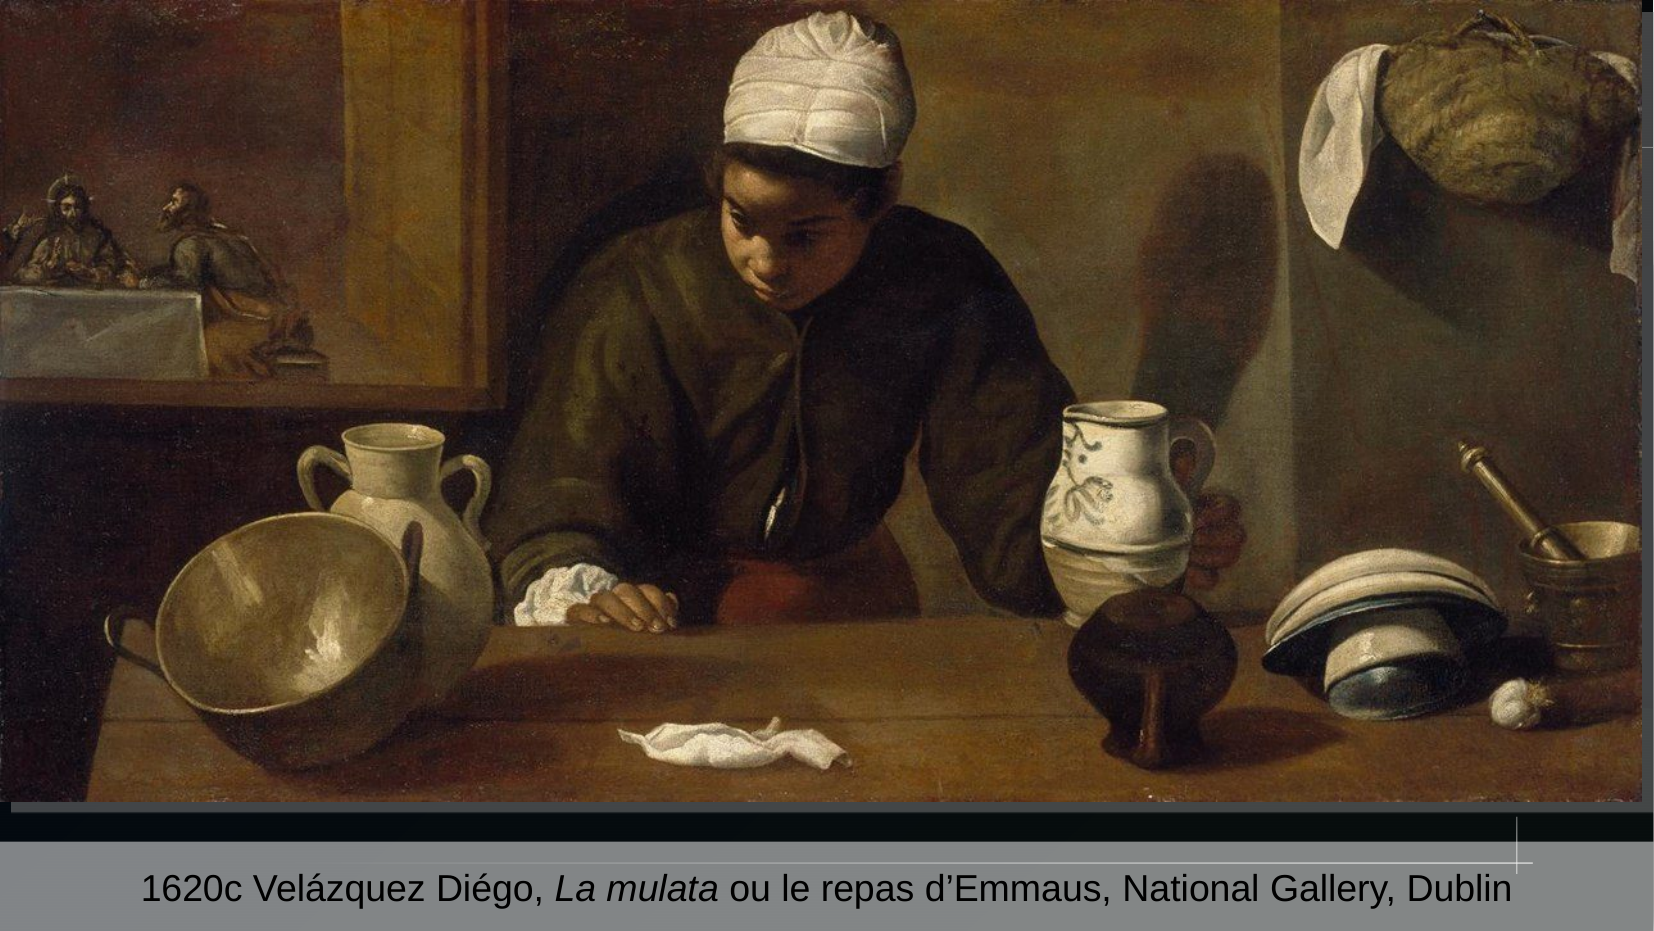

1620c Velázquez Diégo, La mulata ou le repas d’Emmaus, National Gallery, Dublin